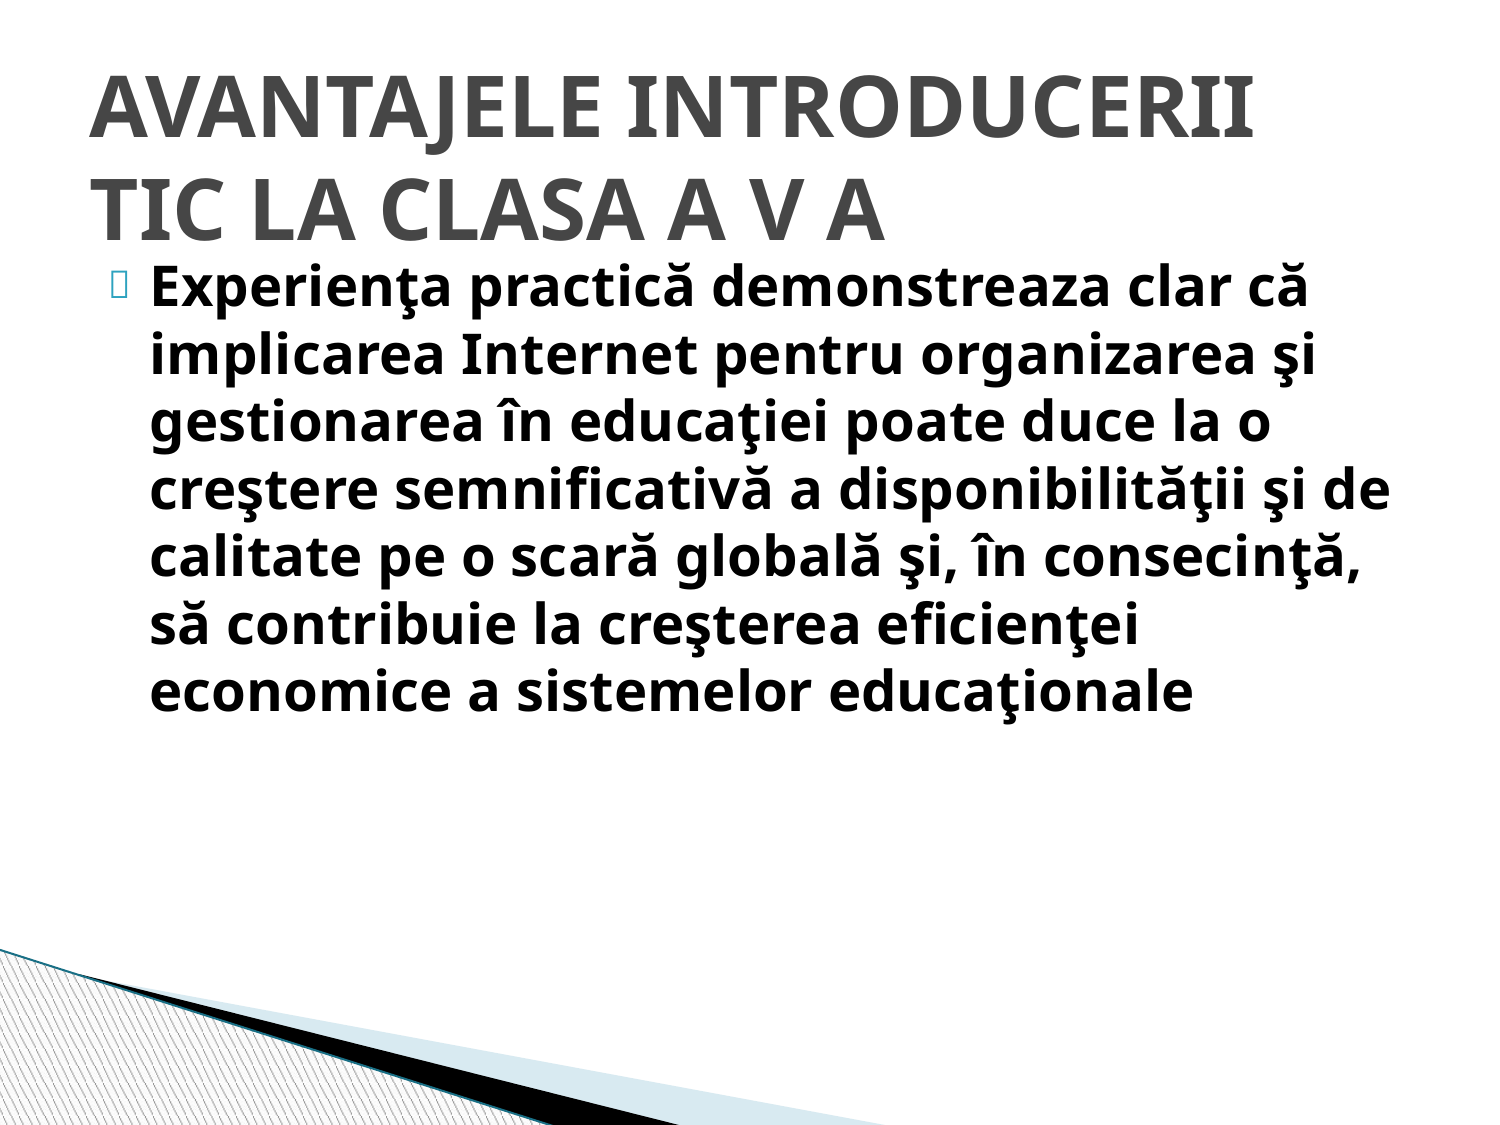

AVANTAJELE INTRODUCERII TIC LA CLASA A V A
# Experienţa practică demonstreaza clar că implicarea Internet pentru organizarea şi gestionarea în educaţiei poate duce la o creştere semnificativă a disponibilităţii şi de calitate pe o scară globală şi, în consecinţă, să contribuie la creşterea eficienţei economice a sistemelor educaţionale